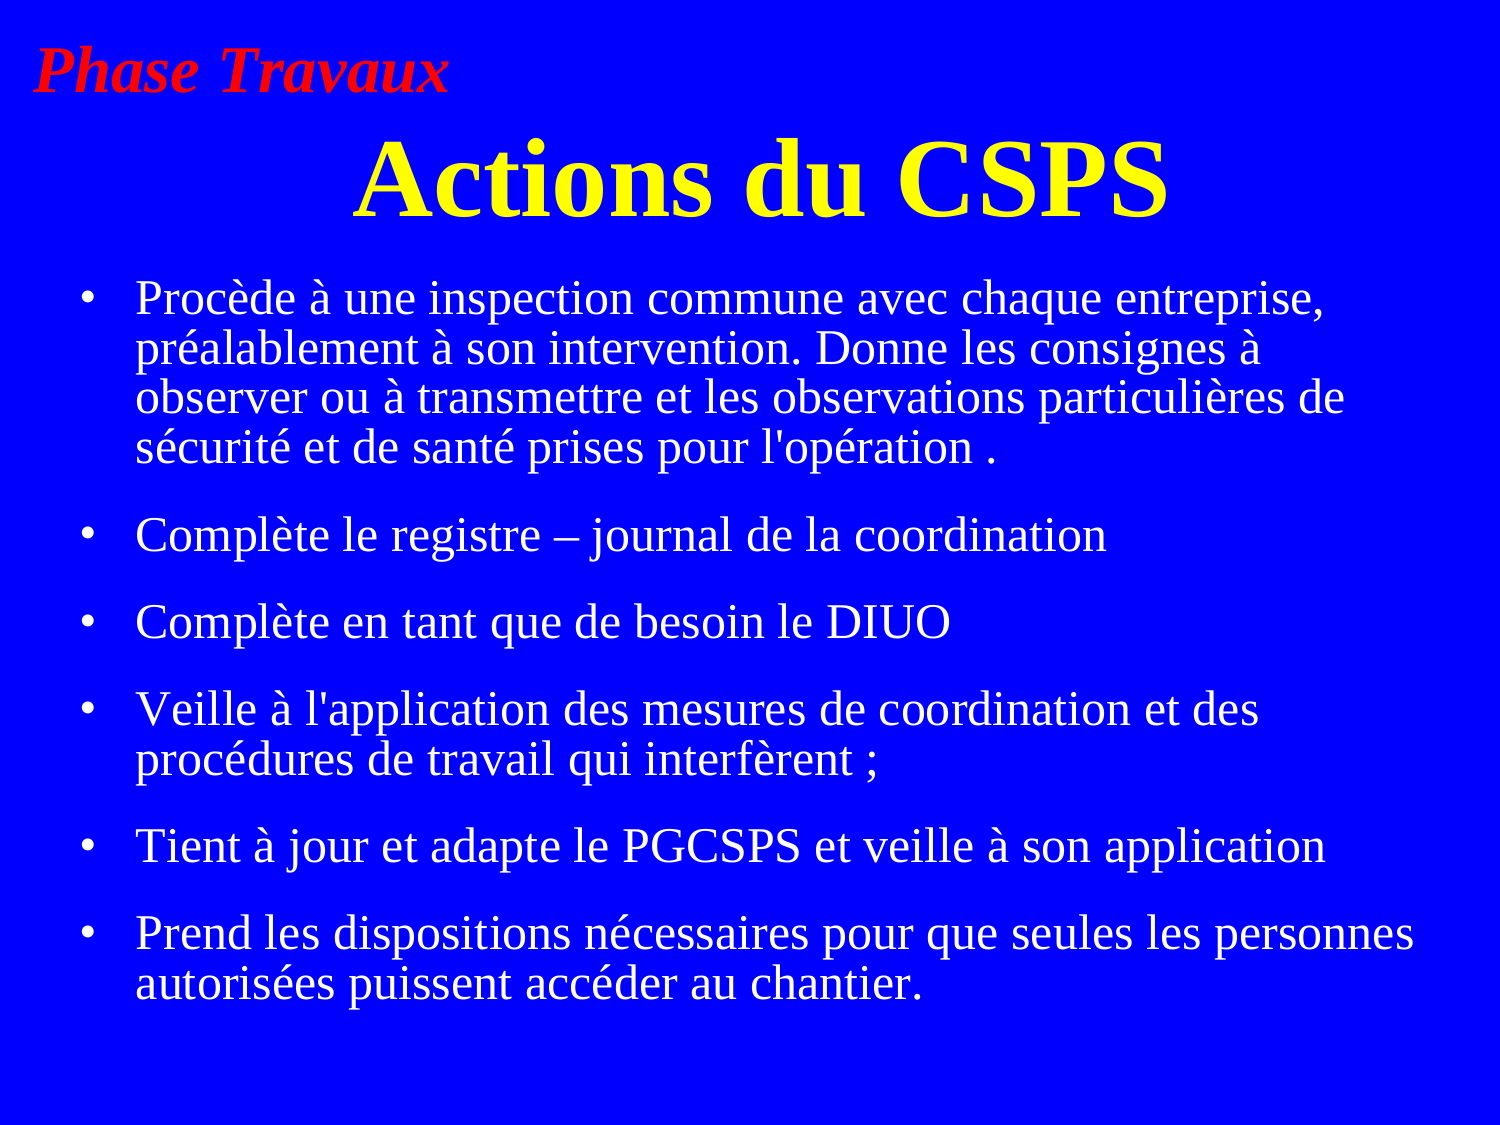

Phase Travaux
# Actions du CSPS
Procède à une inspection commune avec chaque entreprise, préalablement à son intervention. Donne les consignes à observer ou à transmettre et les observations particulières de sécurité et de santé prises pour l'opération .
Complète le registre – journal de la coordination
Complète en tant que de besoin le DIUO
Veille à l'application des mesures de coordination et des procédures de travail qui interfèrent ;
Tient à jour et adapte le PGCSPS et veille à son application
Prend les dispositions nécessaires pour que seules les personnes autorisées puissent accéder au chantier.